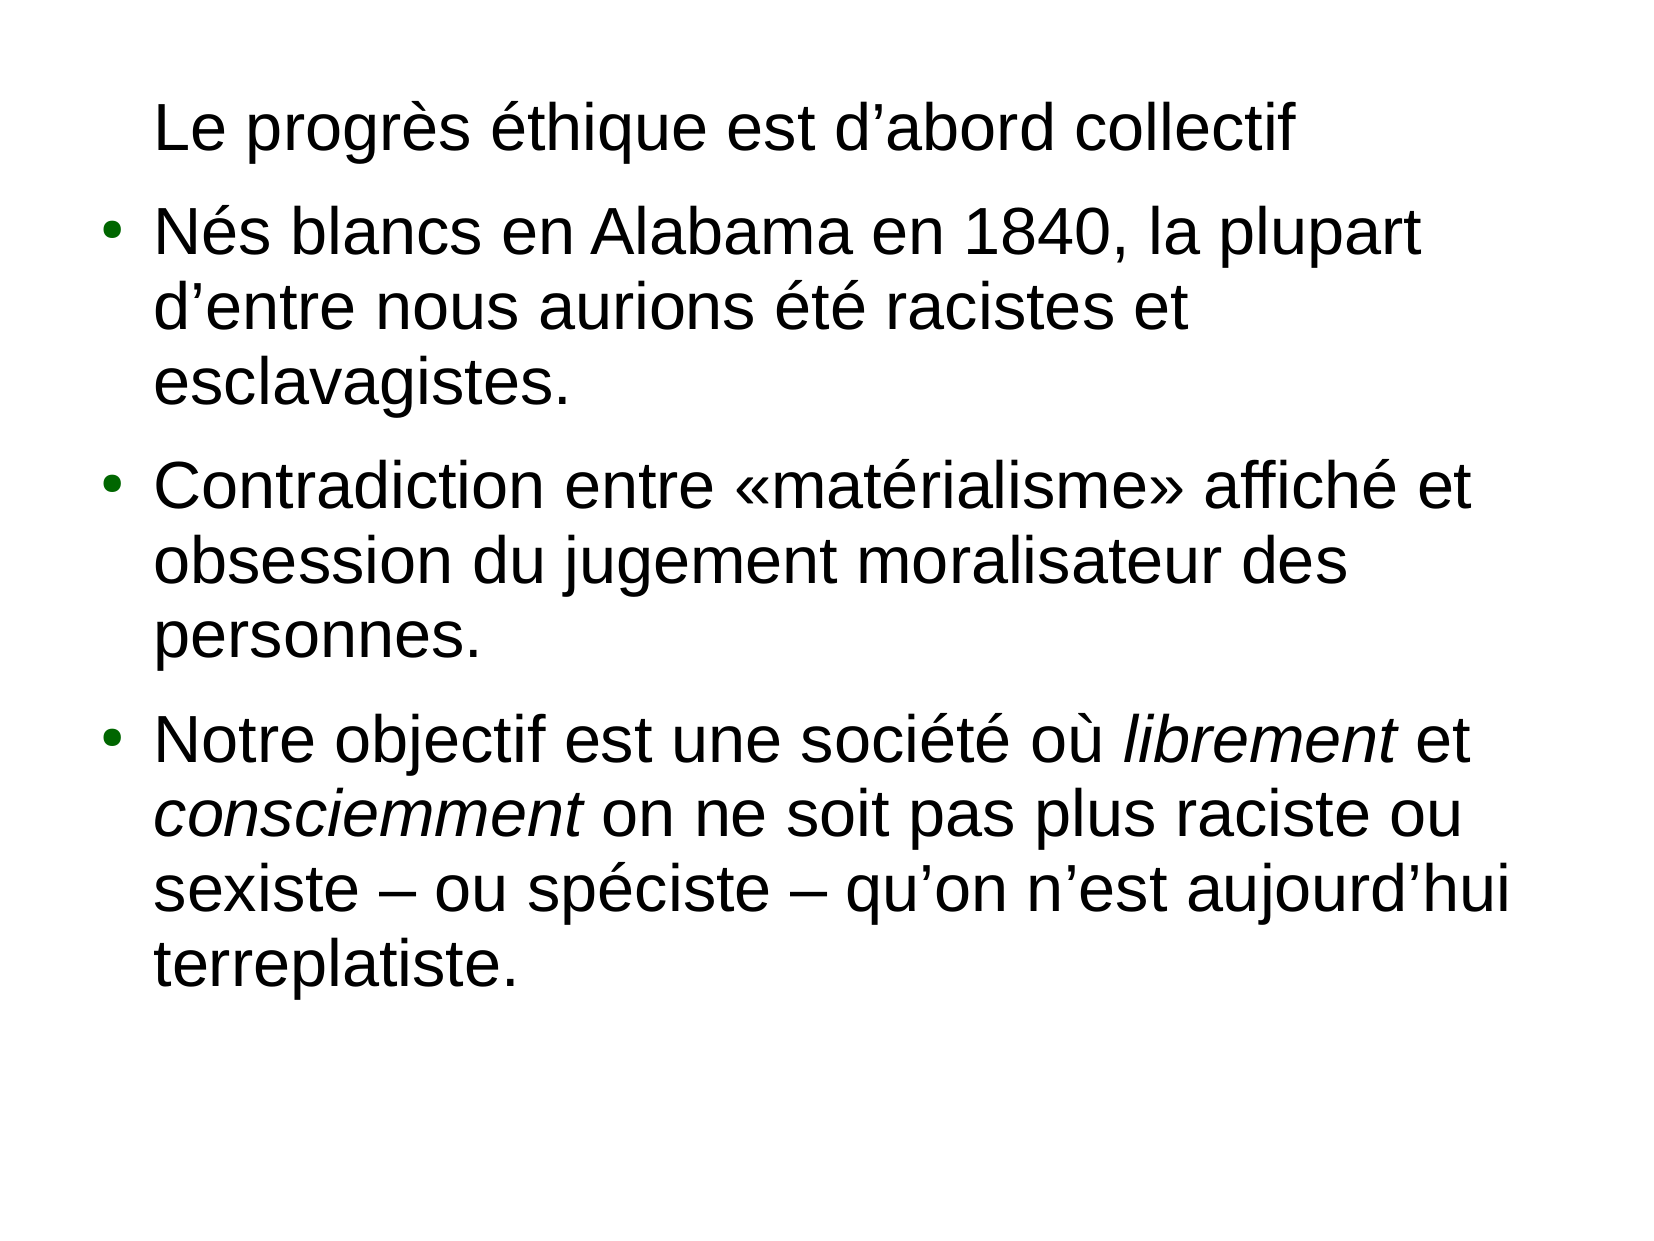

# Le progrès éthique est d’abord collectif
Nés blancs en Alabama en 1840, la plupart d’entre nous aurions été racistes et esclavagistes.
Contradiction entre «matérialisme» affiché et obsession du jugement moralisateur des personnes.
Notre objectif est une société où librement et consciemment on ne soit pas plus raciste ou sexiste – ou spéciste – qu’on n’est aujourd’hui terreplatiste.